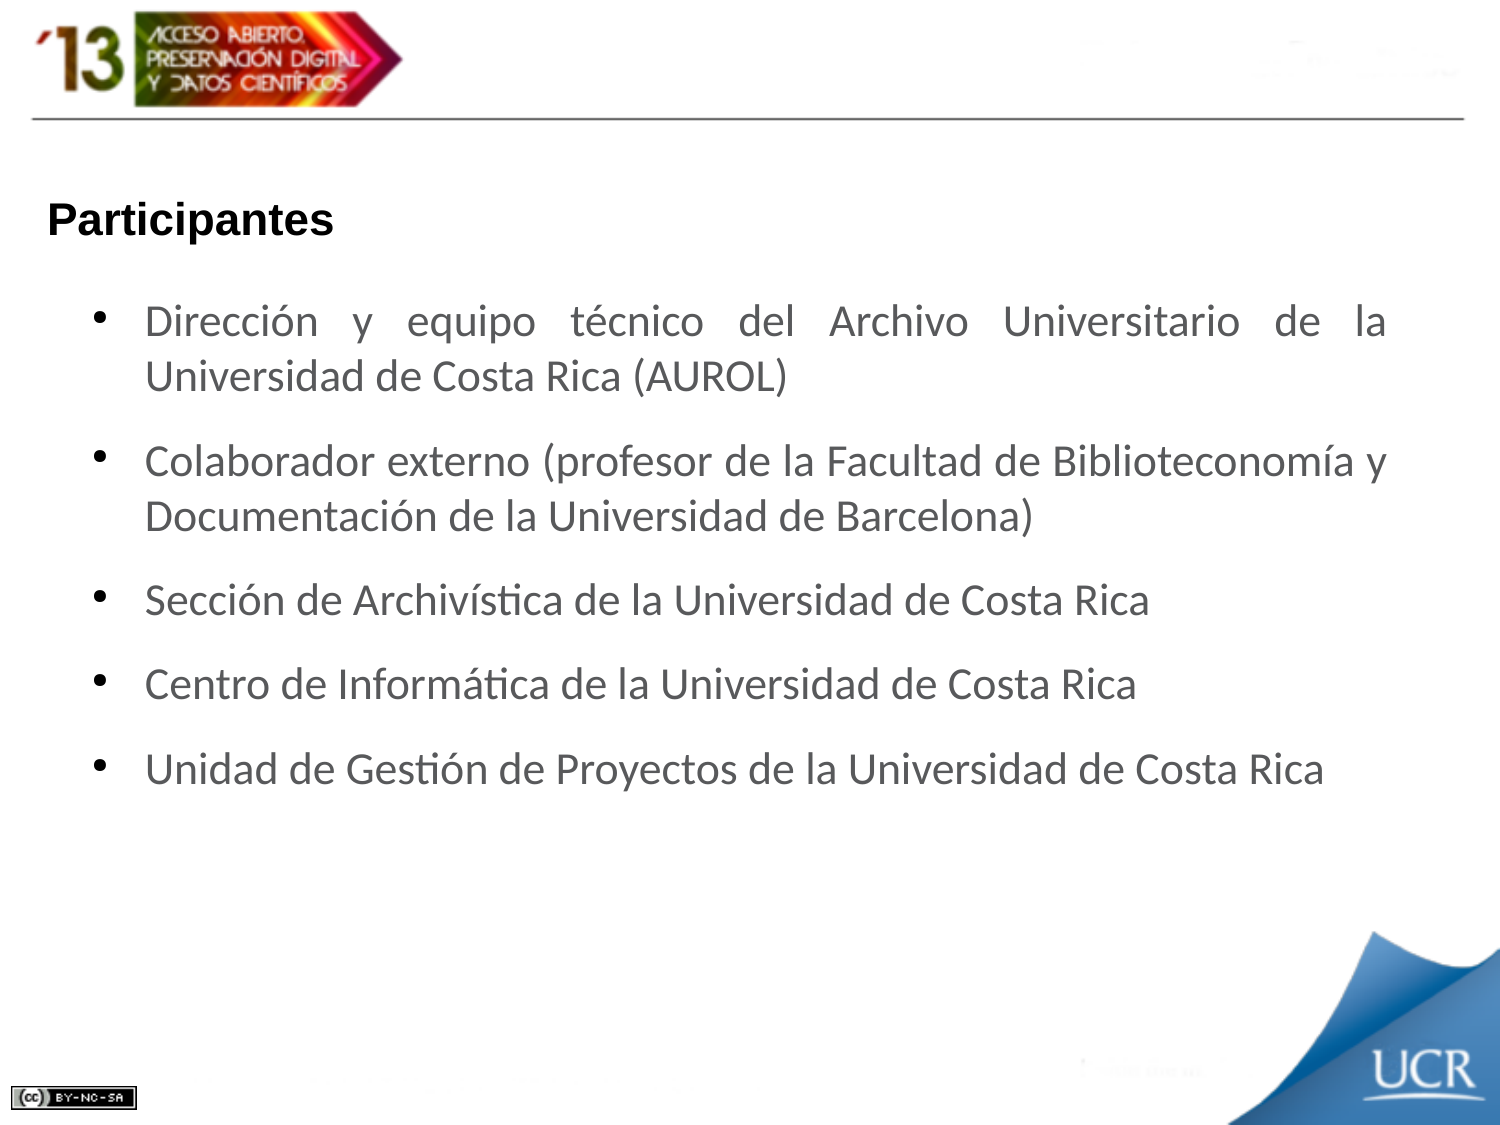

# Participantes
Dirección y equipo técnico del Archivo Universitario de la Universidad de Costa Rica (AUROL)
Colaborador externo (profesor de la Facultad de Biblioteconomía y Documentación de la Universidad de Barcelona)
Sección de Archivística de la Universidad de Costa Rica
Centro de Informática de la Universidad de Costa Rica
Unidad de Gestión de Proyectos de la Universidad de Costa Rica